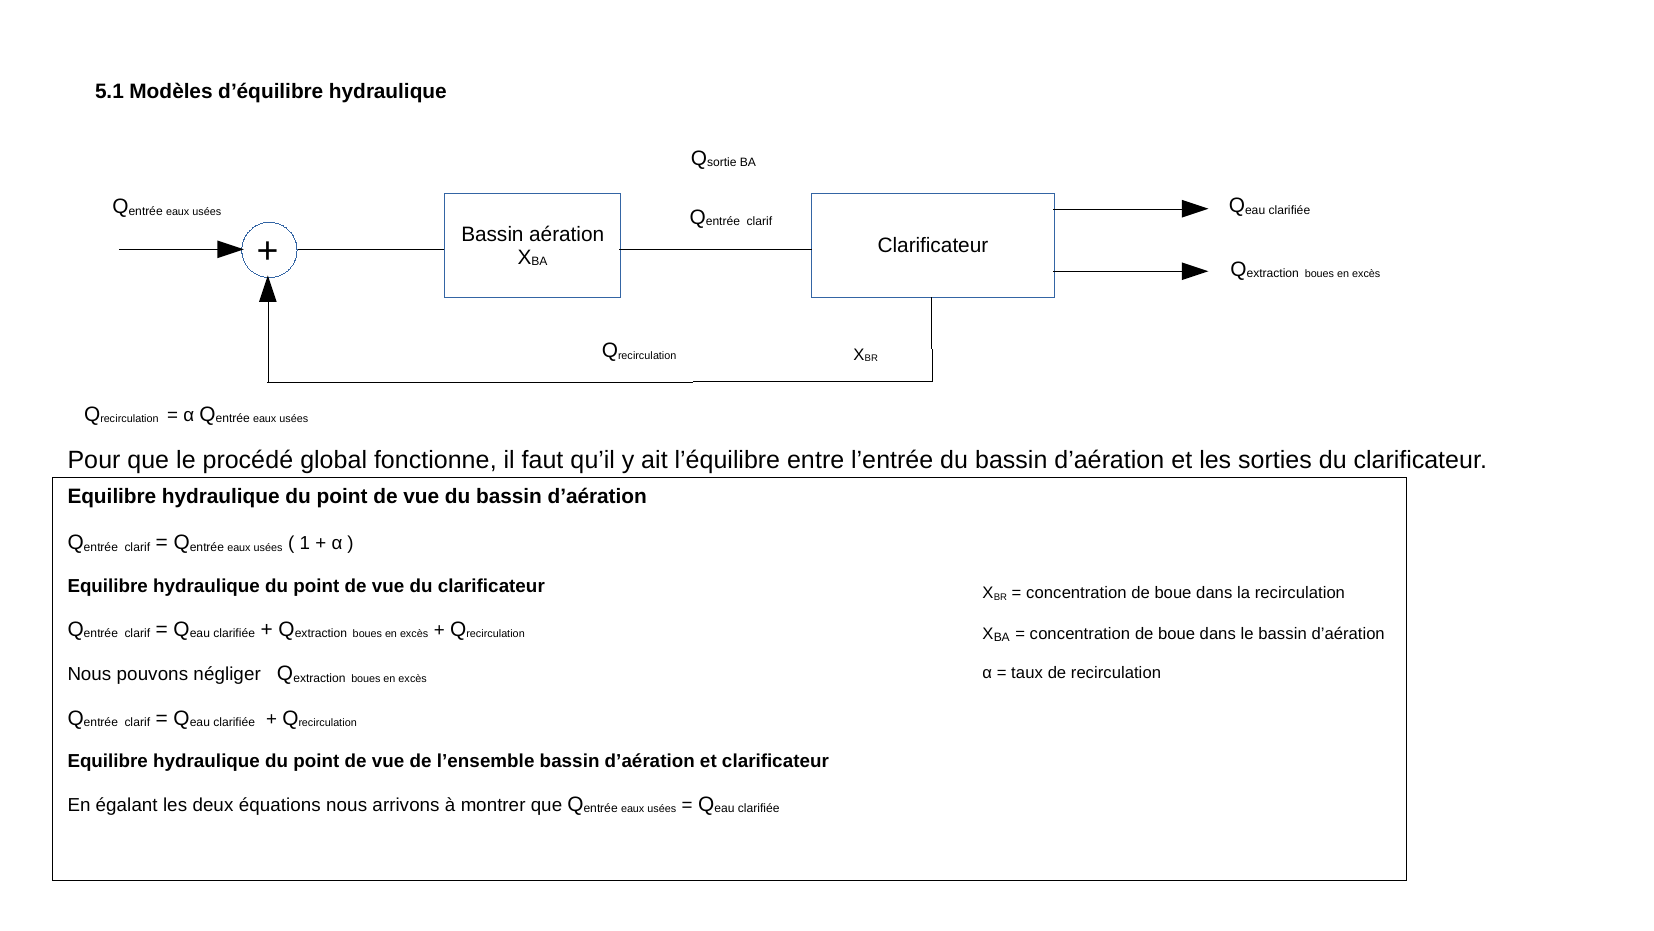

5.1 Modèles d’équilibre hydraulique
Qsortie BA
Qeau clarifiée
Qentrée eaux usées
Bassin aération
XBA
Clarificateur
Qentrée clarif
+
Qextraction boues en excès
Qrecirculation
XBR
Qrecirculation = α Qentrée eaux usées
Pour que le procédé global fonctionne, il faut qu’il y ait l’équilibre entre l’entrée du bassin d’aération et les sorties du clarificateur.
Equilibre hydraulique du point de vue du bassin d’aération
Qentrée clarif = Qentrée eaux usées ( 1 + α )
Equilibre hydraulique du point de vue du clarificateur
Qentrée clarif = Qeau clarifiée + Qextraction boues en excès + Qrecirculation
Nous pouvons négliger Qextraction boues en excès
Qentrée clarif = Qeau clarifiée + Qrecirculation
Equilibre hydraulique du point de vue de l’ensemble bassin d’aération et clarificateur
En égalant les deux équations nous arrivons à montrer que Qentrée eaux usées = Qeau clarifiée
XBR = concentration de boue dans la recirculation
XBA = concentration de boue dans le bassin d’aération
α = taux de recirculation